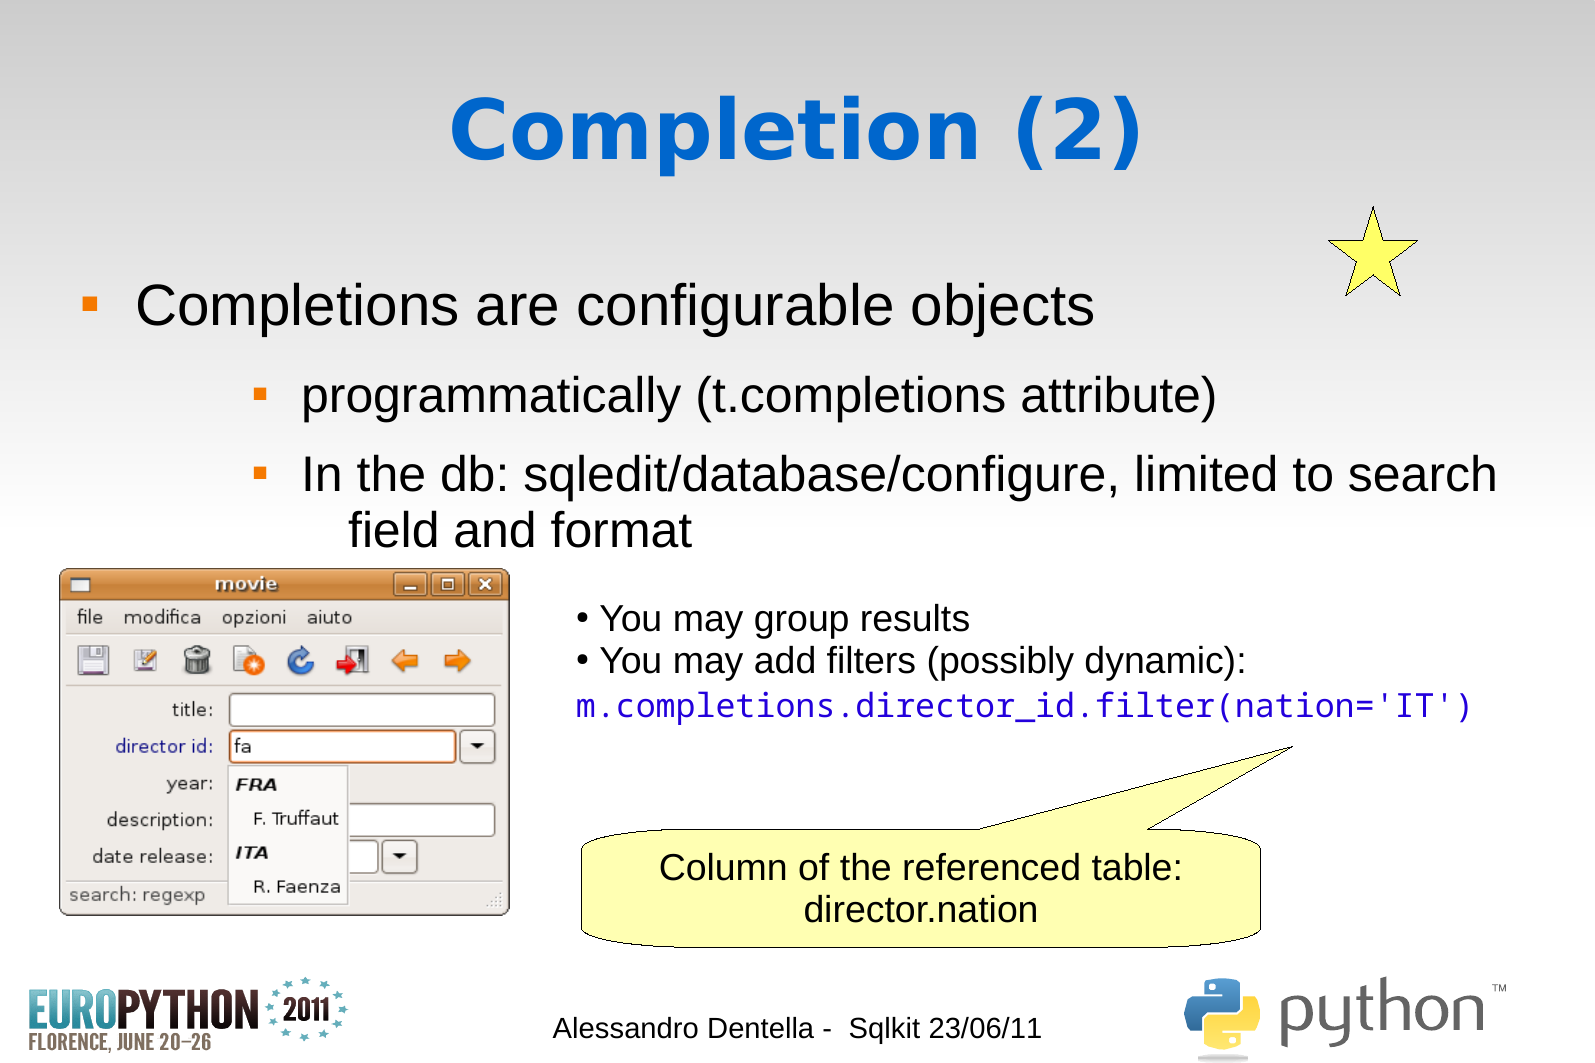

# Completion (2)
Completions are configurable objects
programmatically (t.completions attribute)
In the db: sqledit/database/configure, limited to search field and format
 You may group results
 You may add filters (possibly dynamic):
m.completions.director_id.filter(nation='IT')
Column of the referenced table:
director.nation